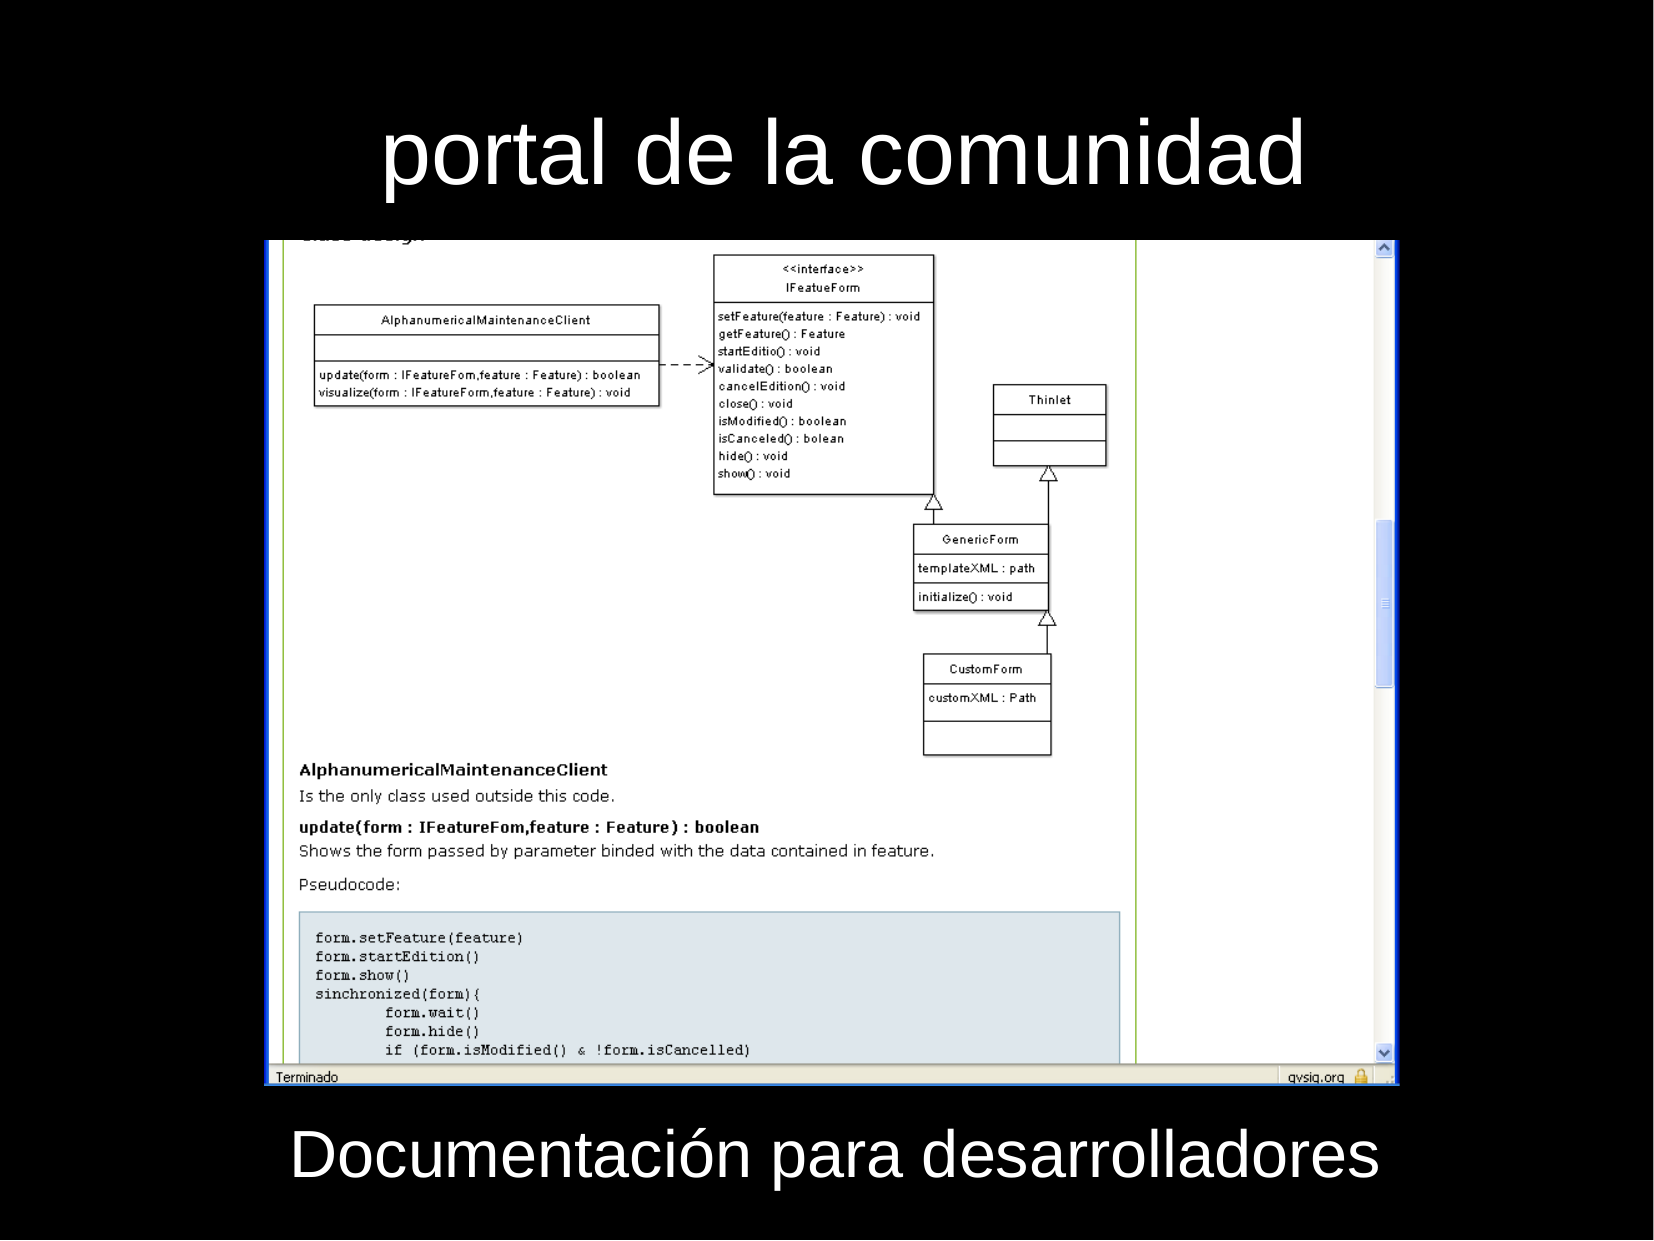

# portal de la comunidad
Documentación para desarrolladores